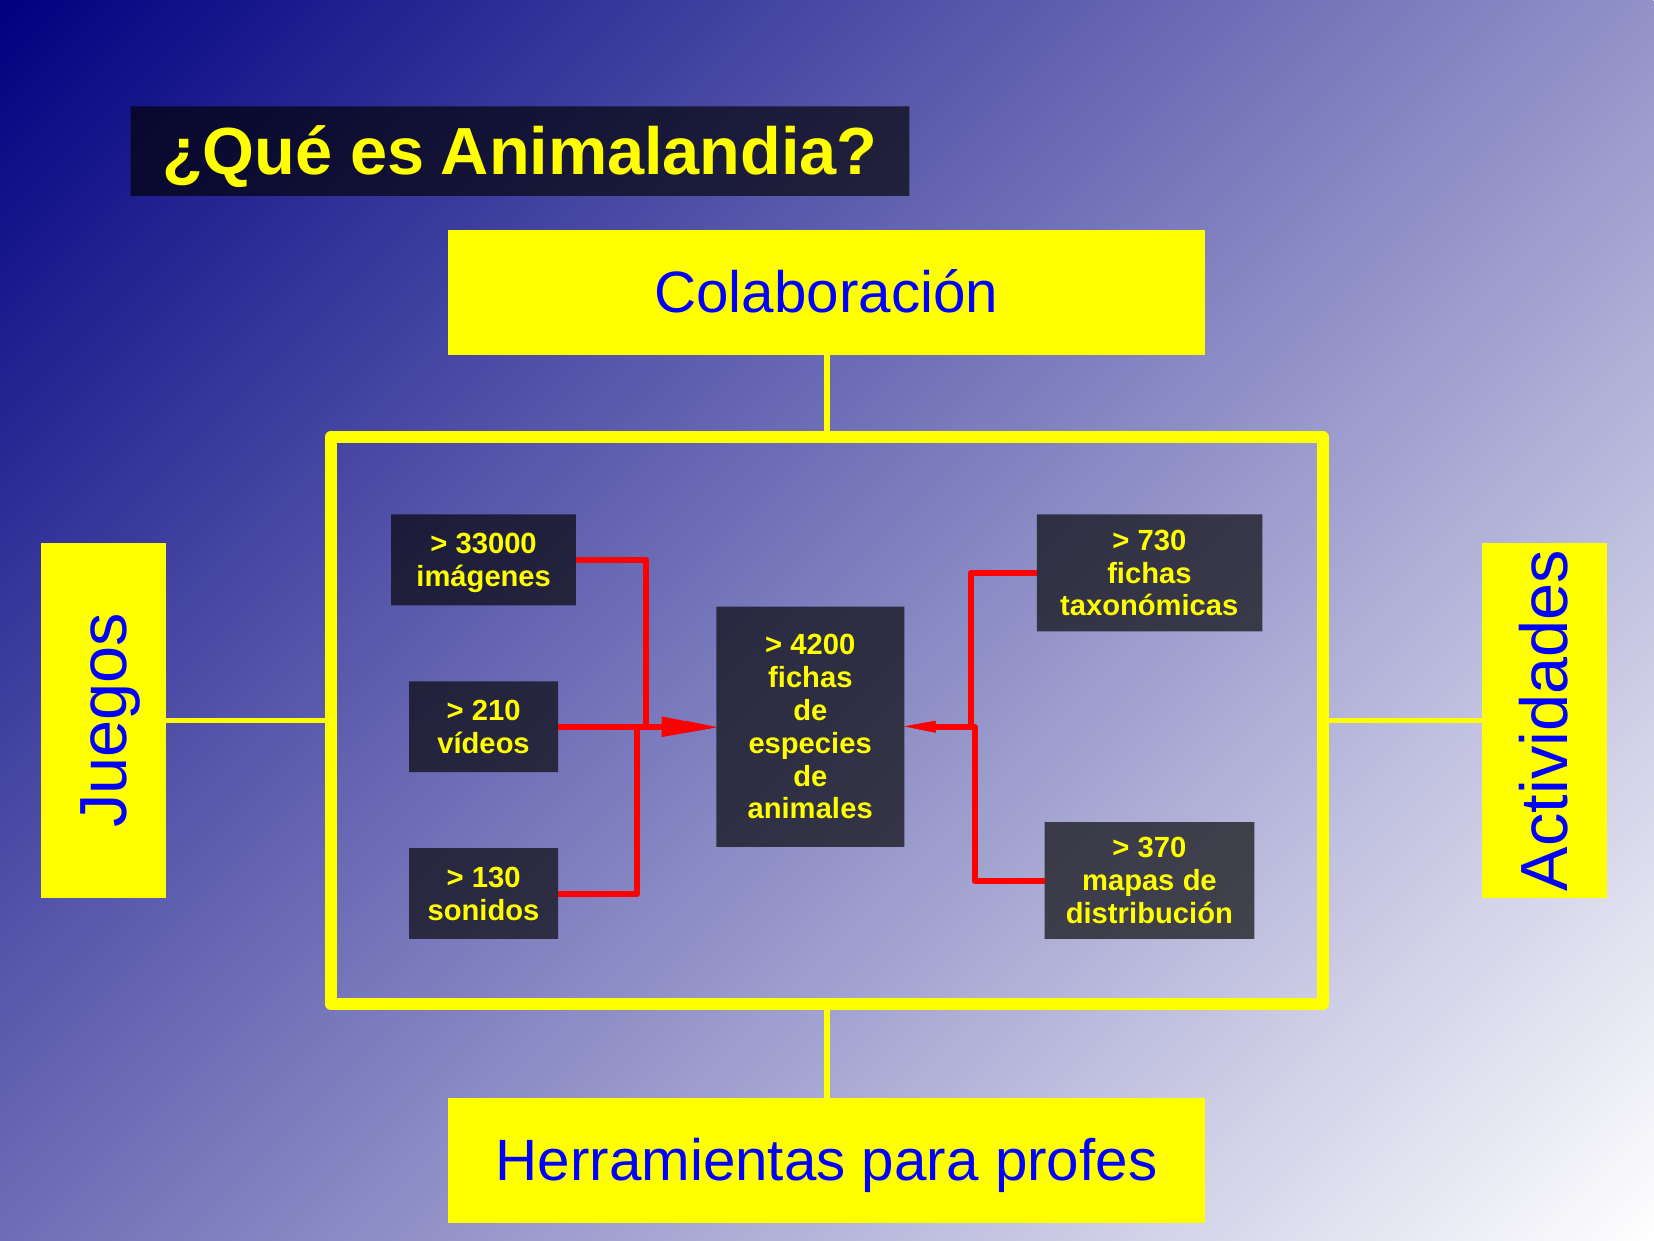

¿Qué es Animalandia?
Colaboración
> 33000
imágenes
> 730
fichas
taxonómicas
> 4200
fichas
de
especies
de
animales
Juegos
Actividades
> 210
vídeos
> 370
mapas de
distribución
> 130
sonidos
Herramientas para profes